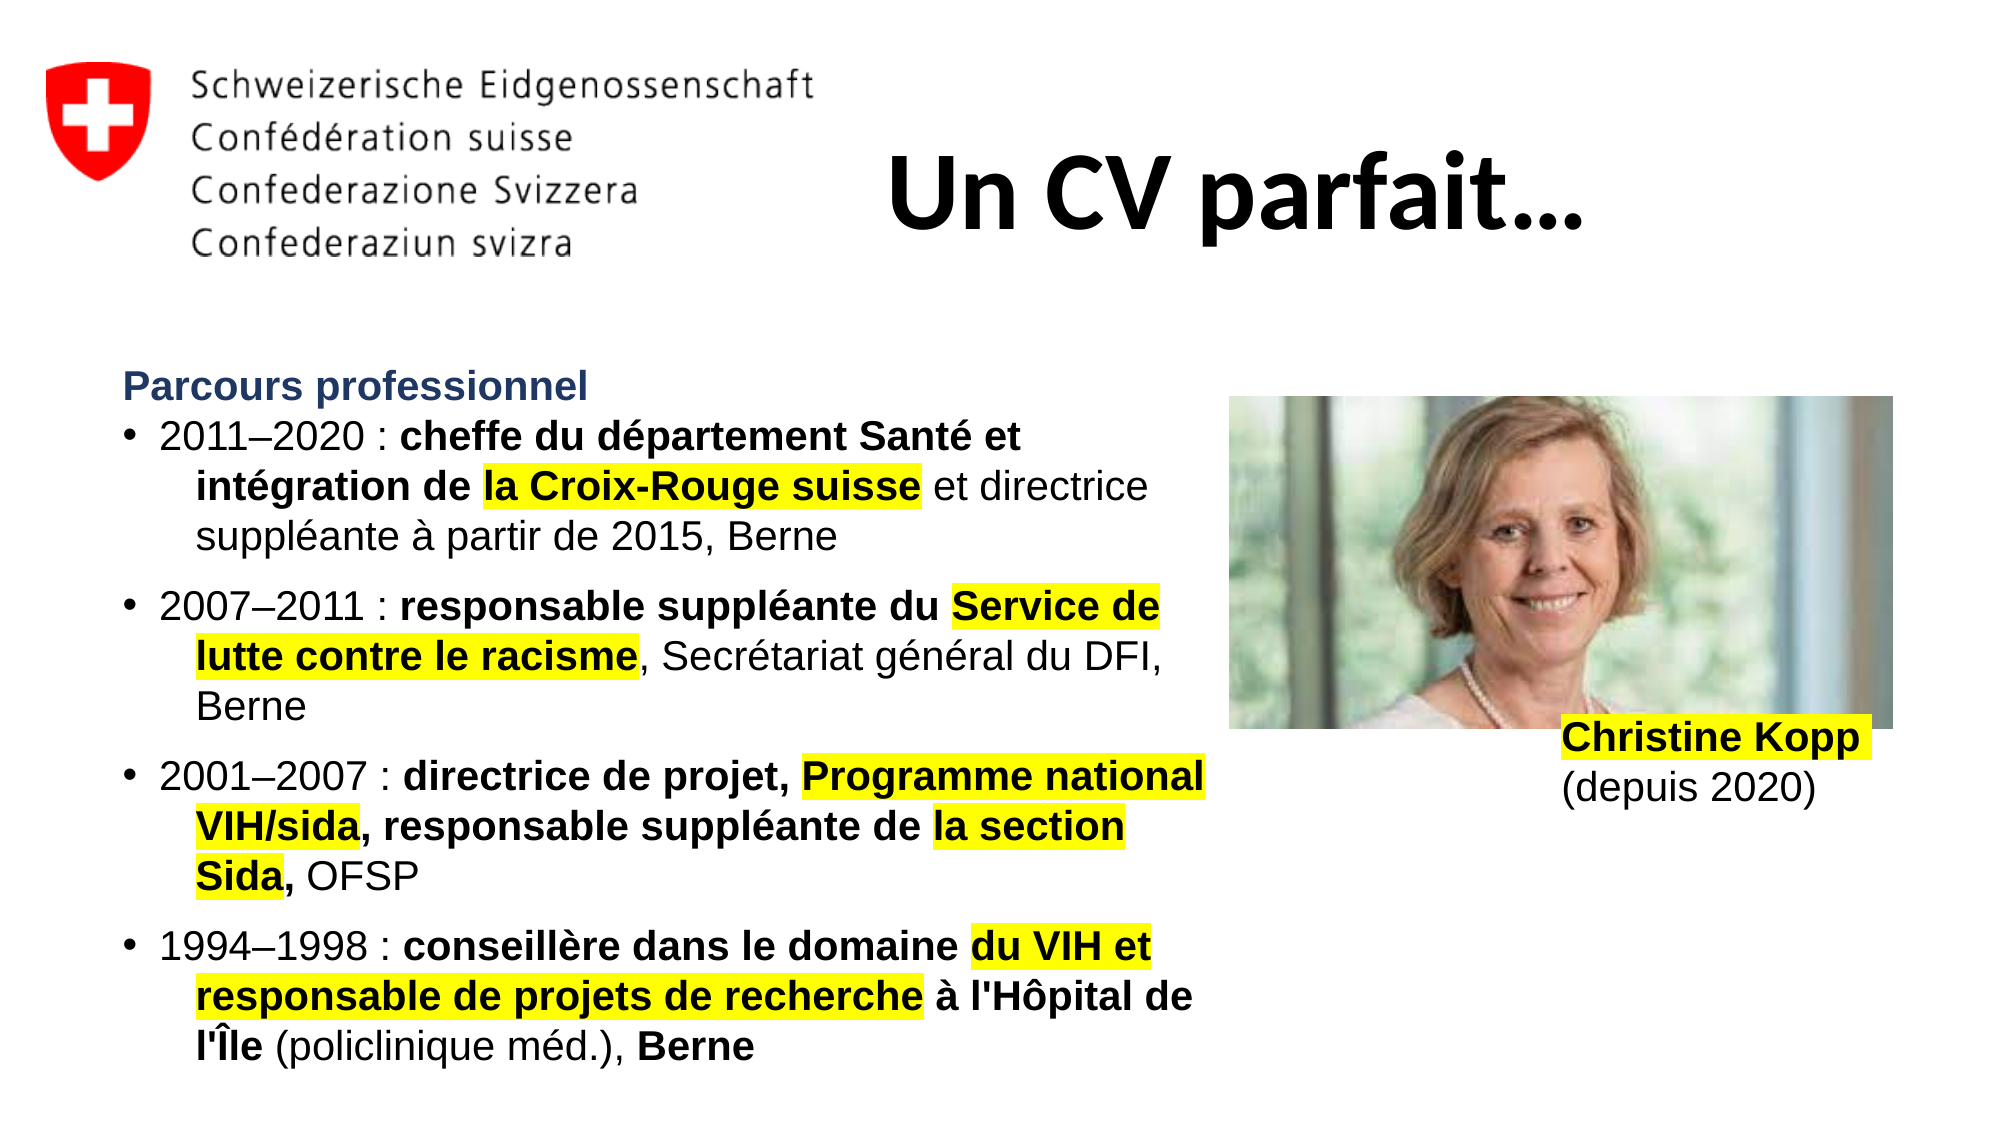

# Un CV parfait…
Parcours professionnel
2011–2020 : cheffe du département Santé et intégration de la Croix-Rouge suisse et directrice suppléante à partir de 2015, Berne
2007–2011 : responsable suppléante du Service de lutte contre le racisme, Secrétariat général du DFI, Berne
2001–2007 : directrice de projet, Programme national VIH/sida, responsable suppléante de la section Sida, OFSP
1994–1998 : conseillère dans le domaine du VIH et responsable de projets de recherche à l'Hôpital de l'Île (policlinique méd.), Berne
Christine Kopp
(depuis 2020)